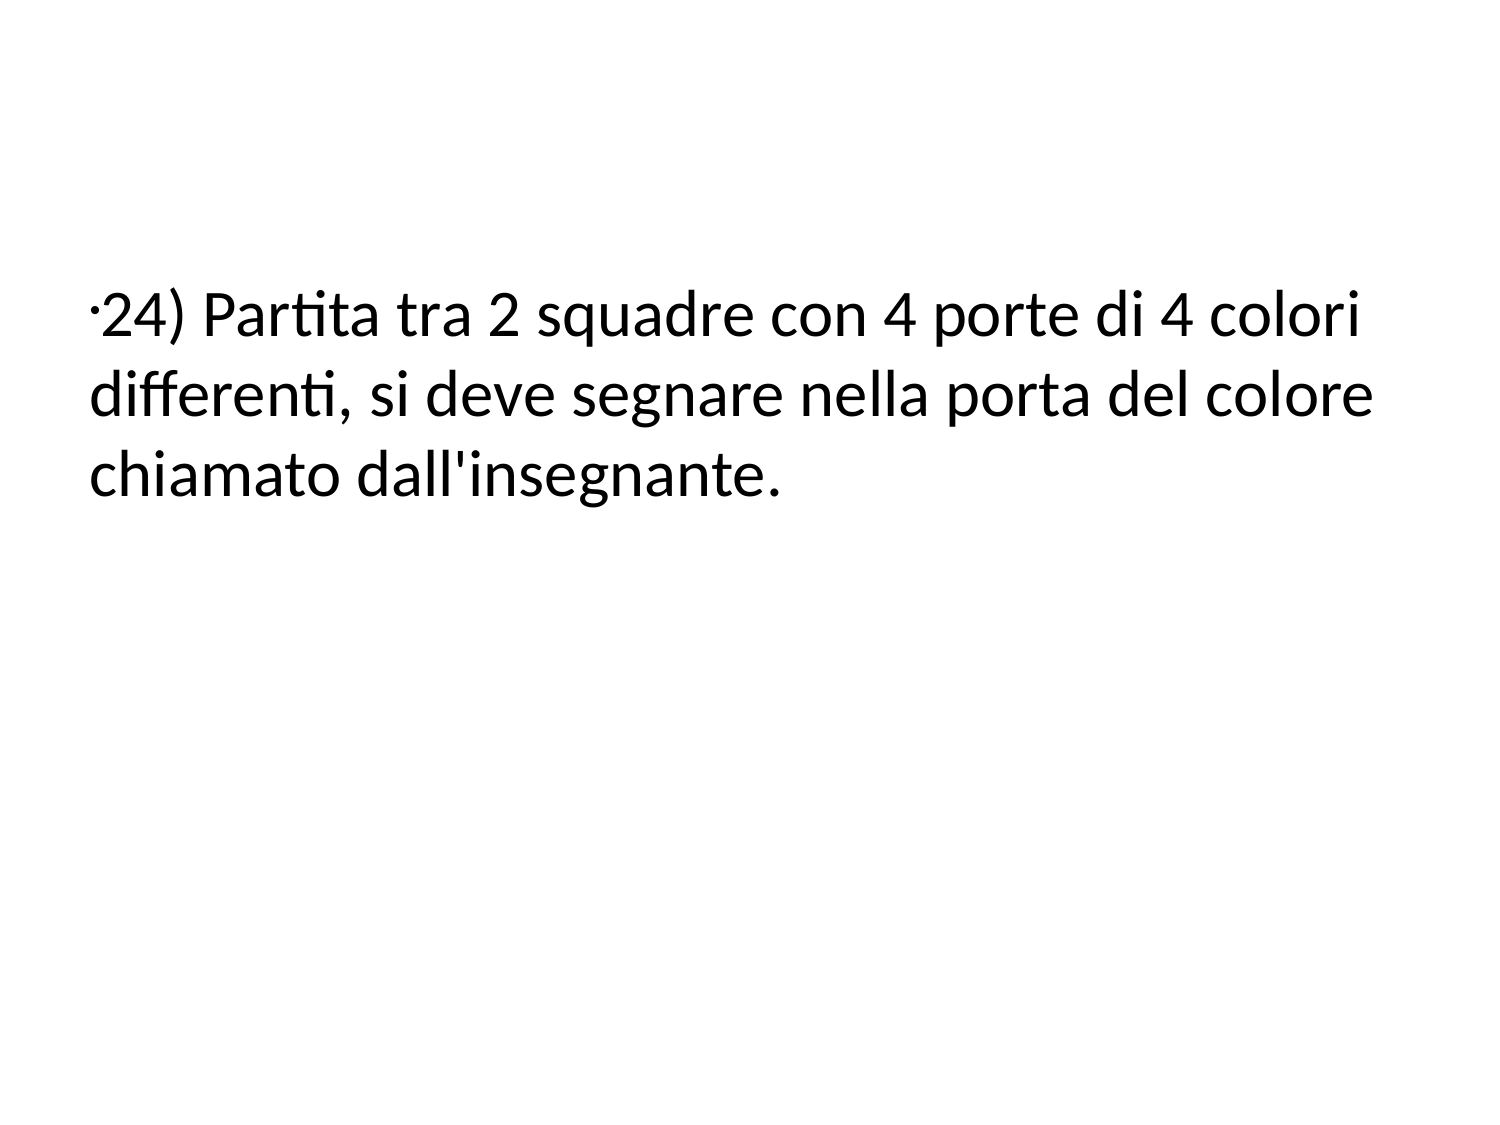

#
24) Partita tra 2 squadre con 4 porte di 4 colori differenti, si deve segnare nella porta del colore chiamato dall'insegnante.